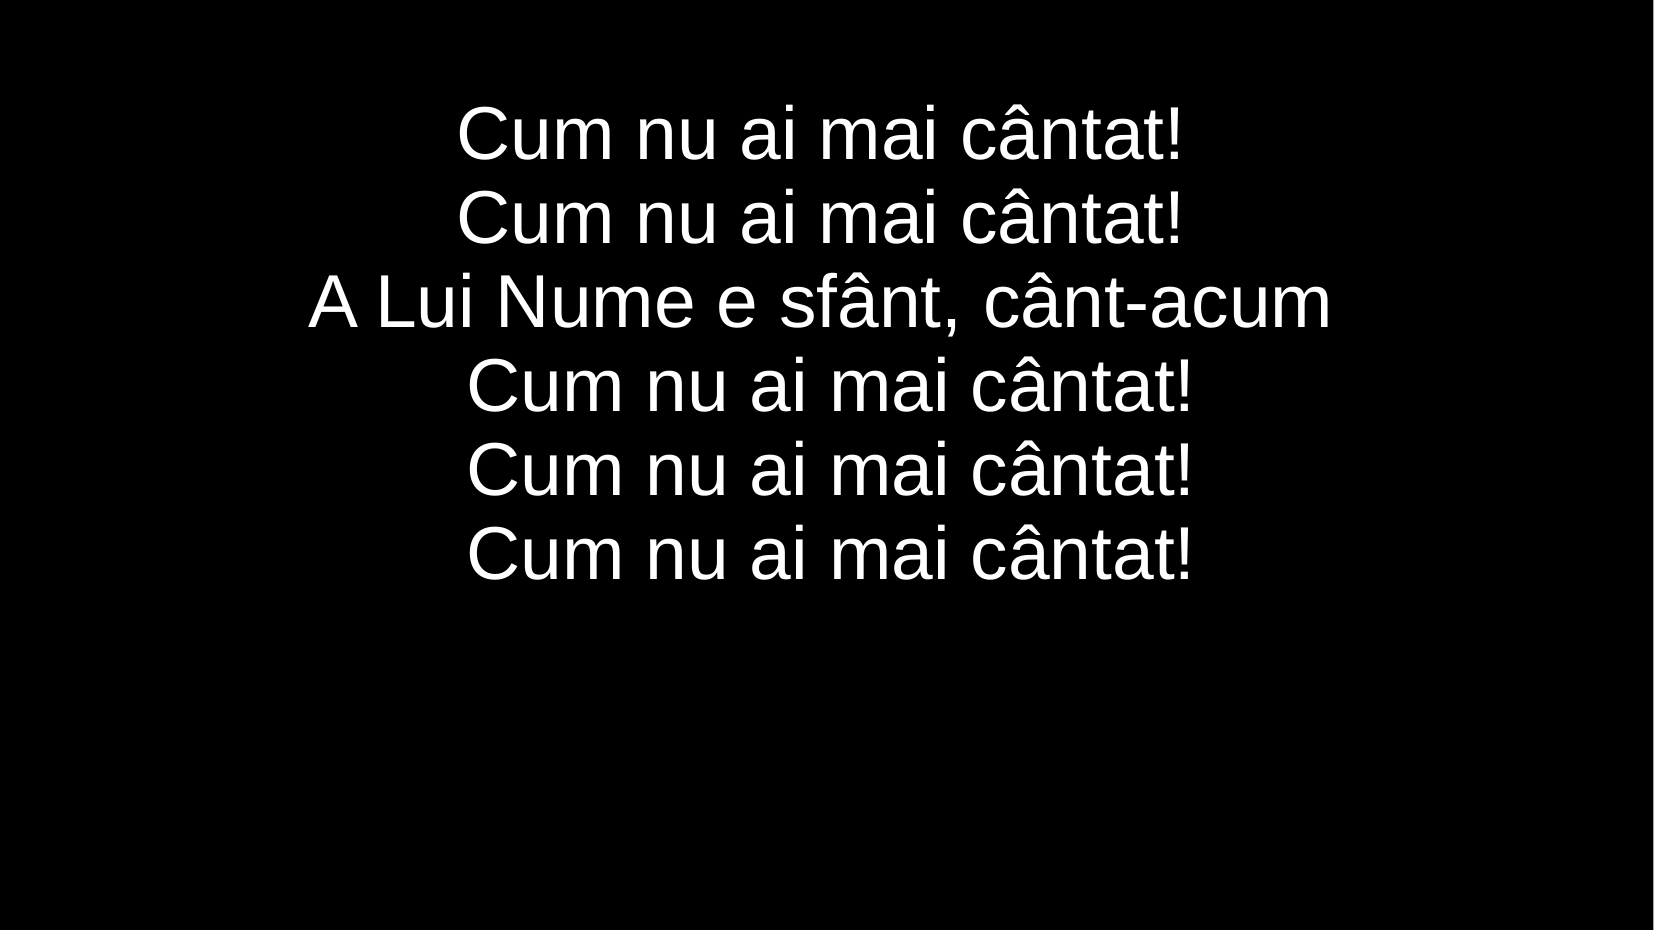

# Cum nu ai mai cântat!
Cum nu ai mai cântat!
A Lui Nume e sfânt, cânt-acum
Cum nu ai mai cântat!
Cum nu ai mai cântat!
Cum nu ai mai cântat!